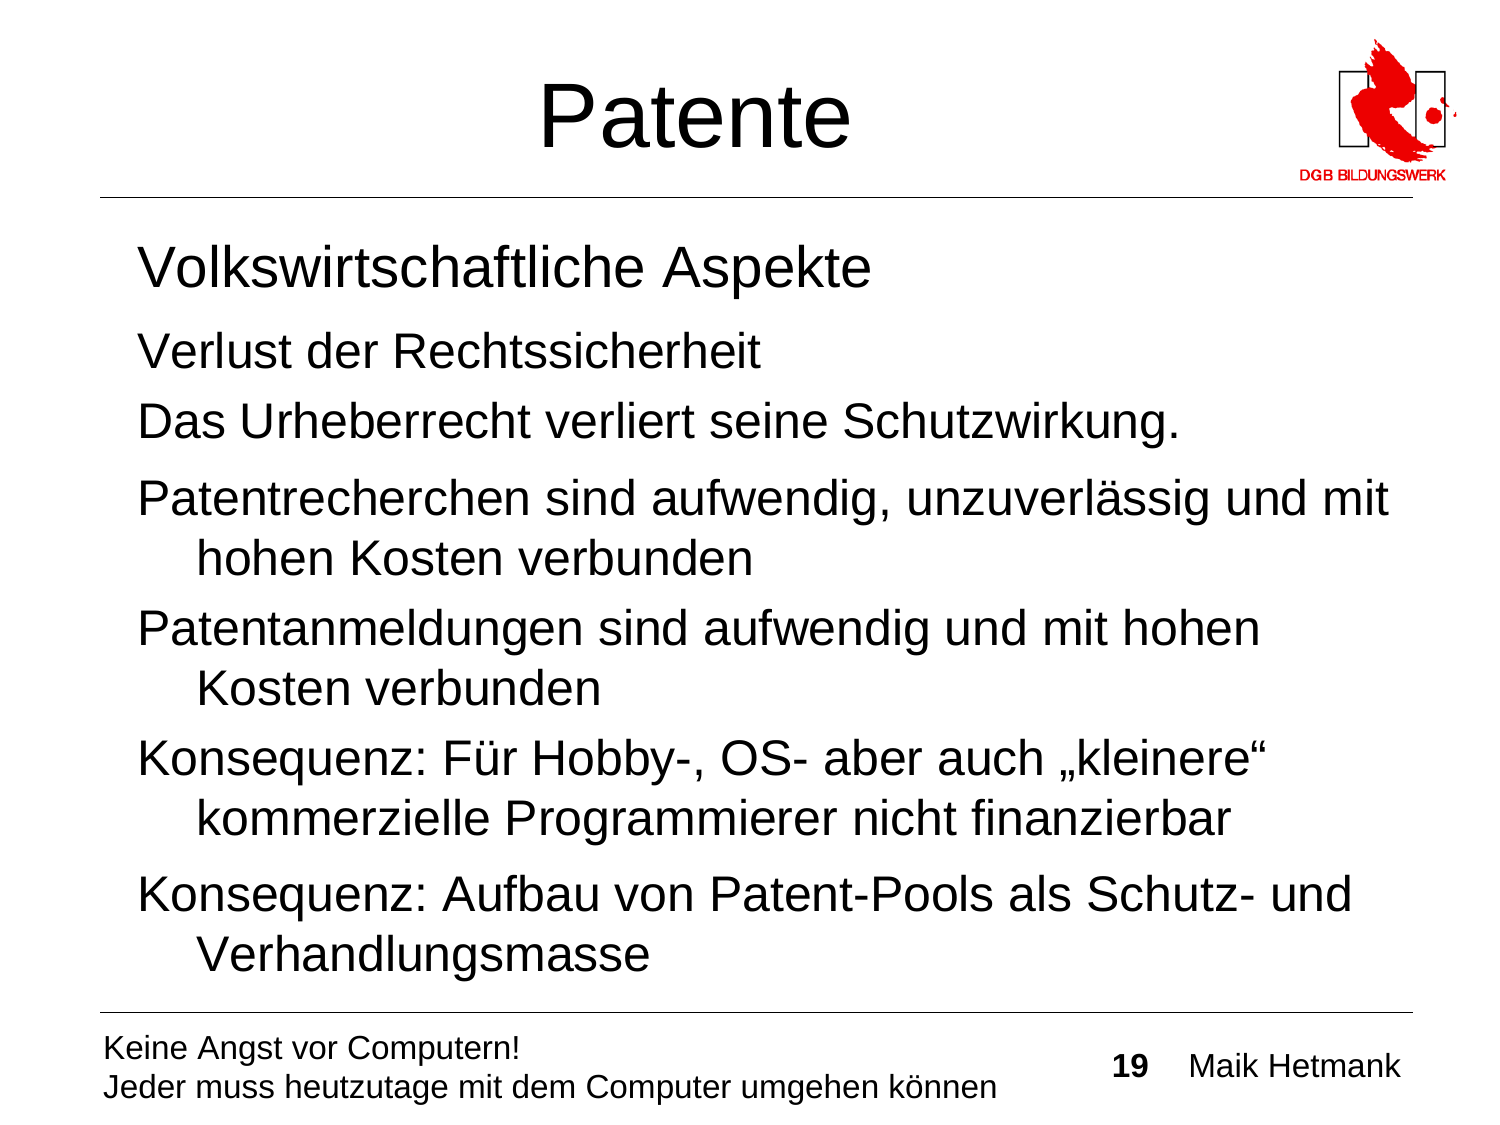

# Patente
Volkswirtschaftliche Aspekte
Verlust der Rechtssicherheit
Das Urheberrecht verliert seine Schutzwirkung.
Patentrecherchen sind aufwendig, unzuverlässig und mit hohen Kosten verbunden
Patentanmeldungen sind aufwendig und mit hohen Kosten verbunden
Konsequenz: Für Hobby-, OS- aber auch „kleinere“ kommerzielle Programmierer nicht finanzierbar
Konsequenz: Aufbau von Patent-Pools als Schutz- und Verhandlungsmasse